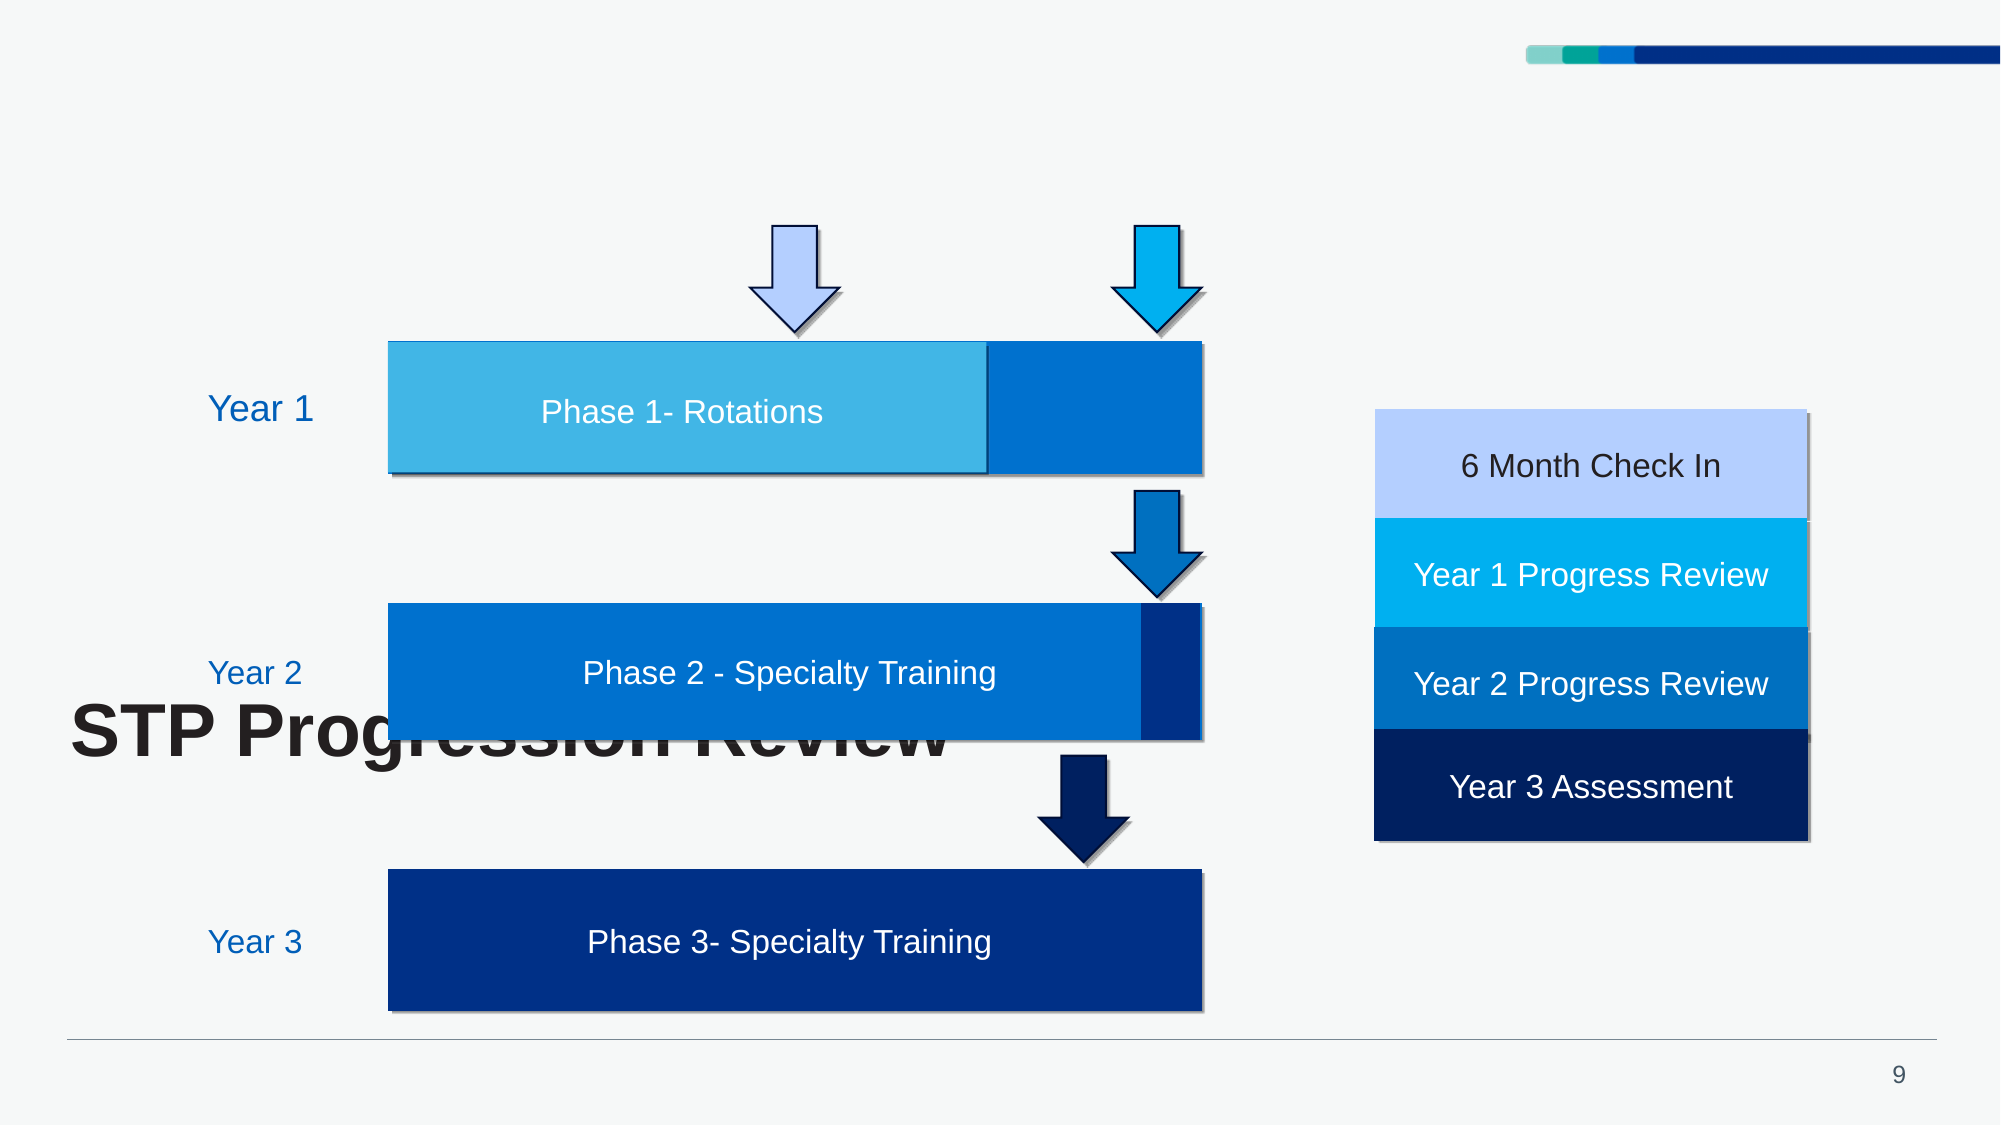

Phase 1- Rotations
Year 1
6 Month Check In
# STP Progression Review
Year 1 Progress Review
Phase 2 - Specialty Training
Year 2 Progress Review
Year 2
Year 3 Assessment
Phase 3- Specialty Training
Year 3